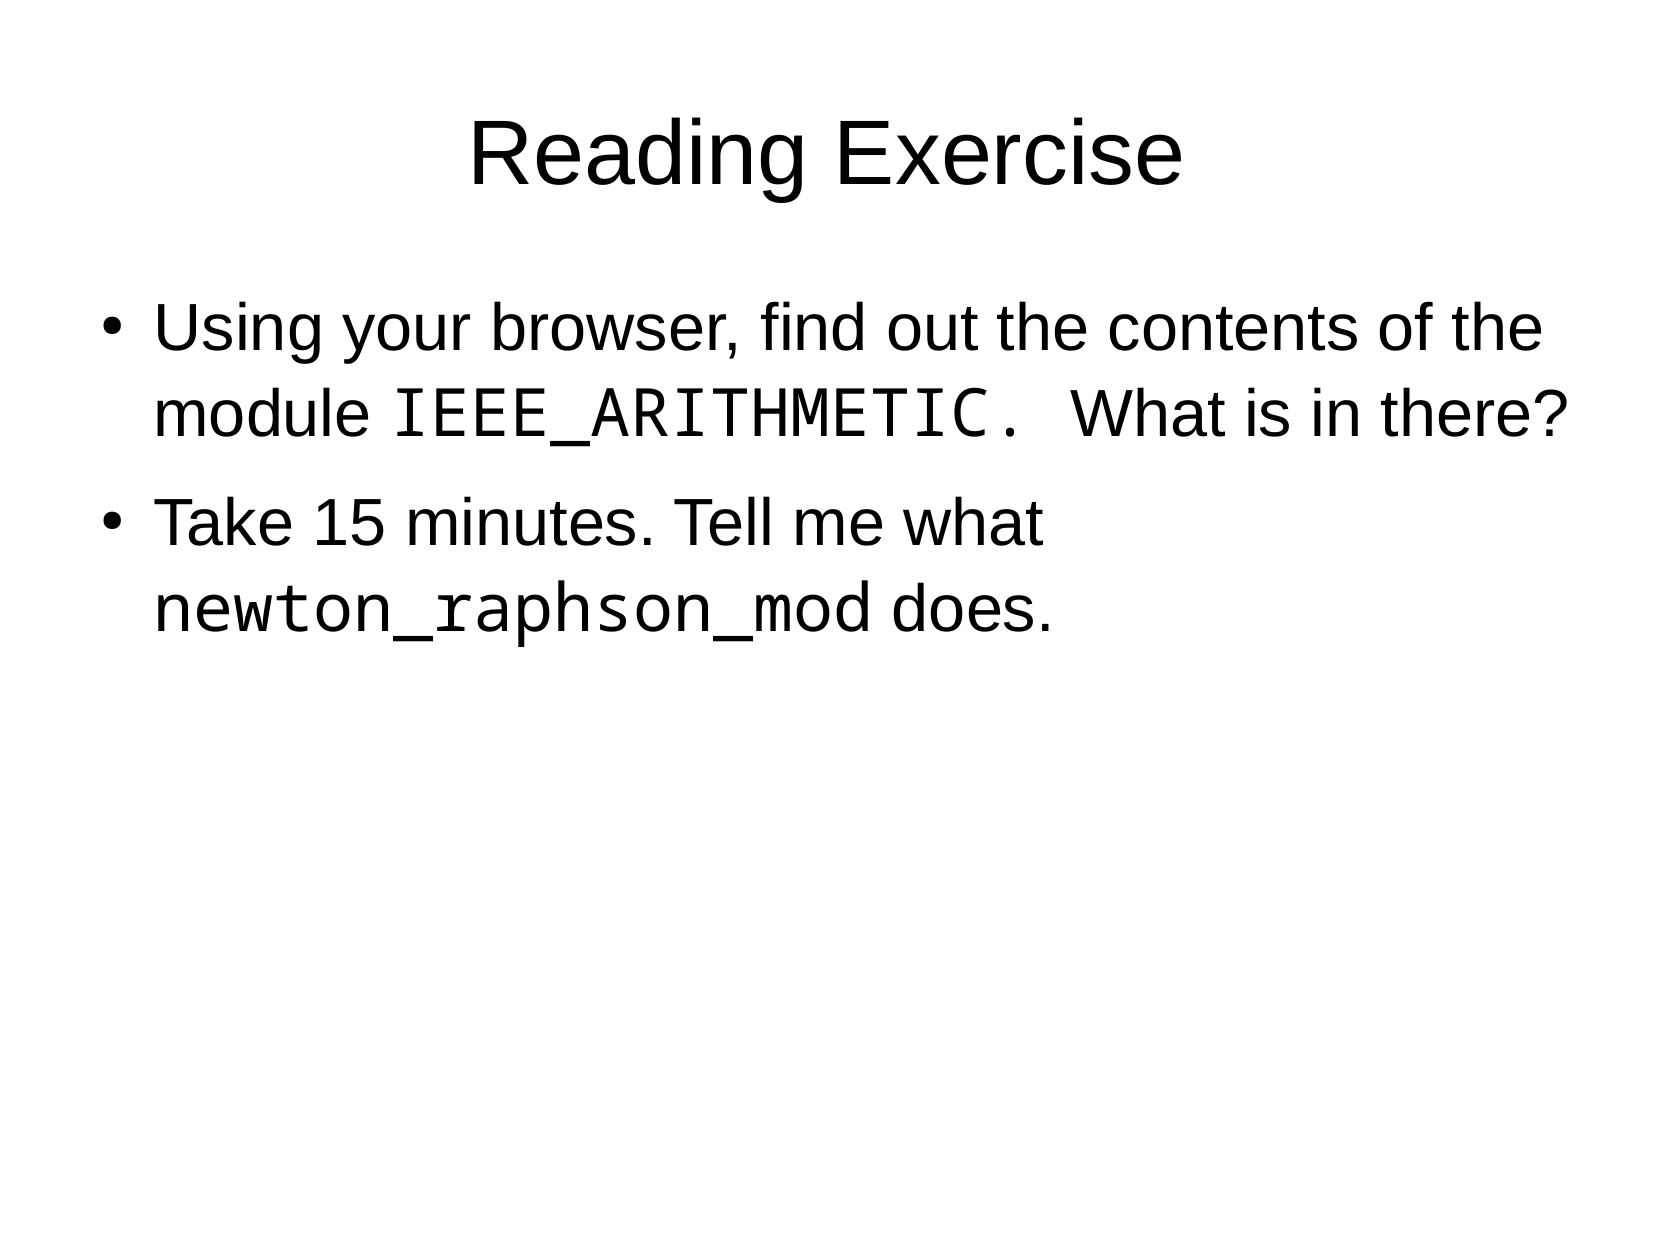

# Reading Exercise
Using your browser, find out the contents of the module IEEE_ARITHMETIC. What is in there?
Take 15 minutes. Tell me what newton_raphson_mod does.